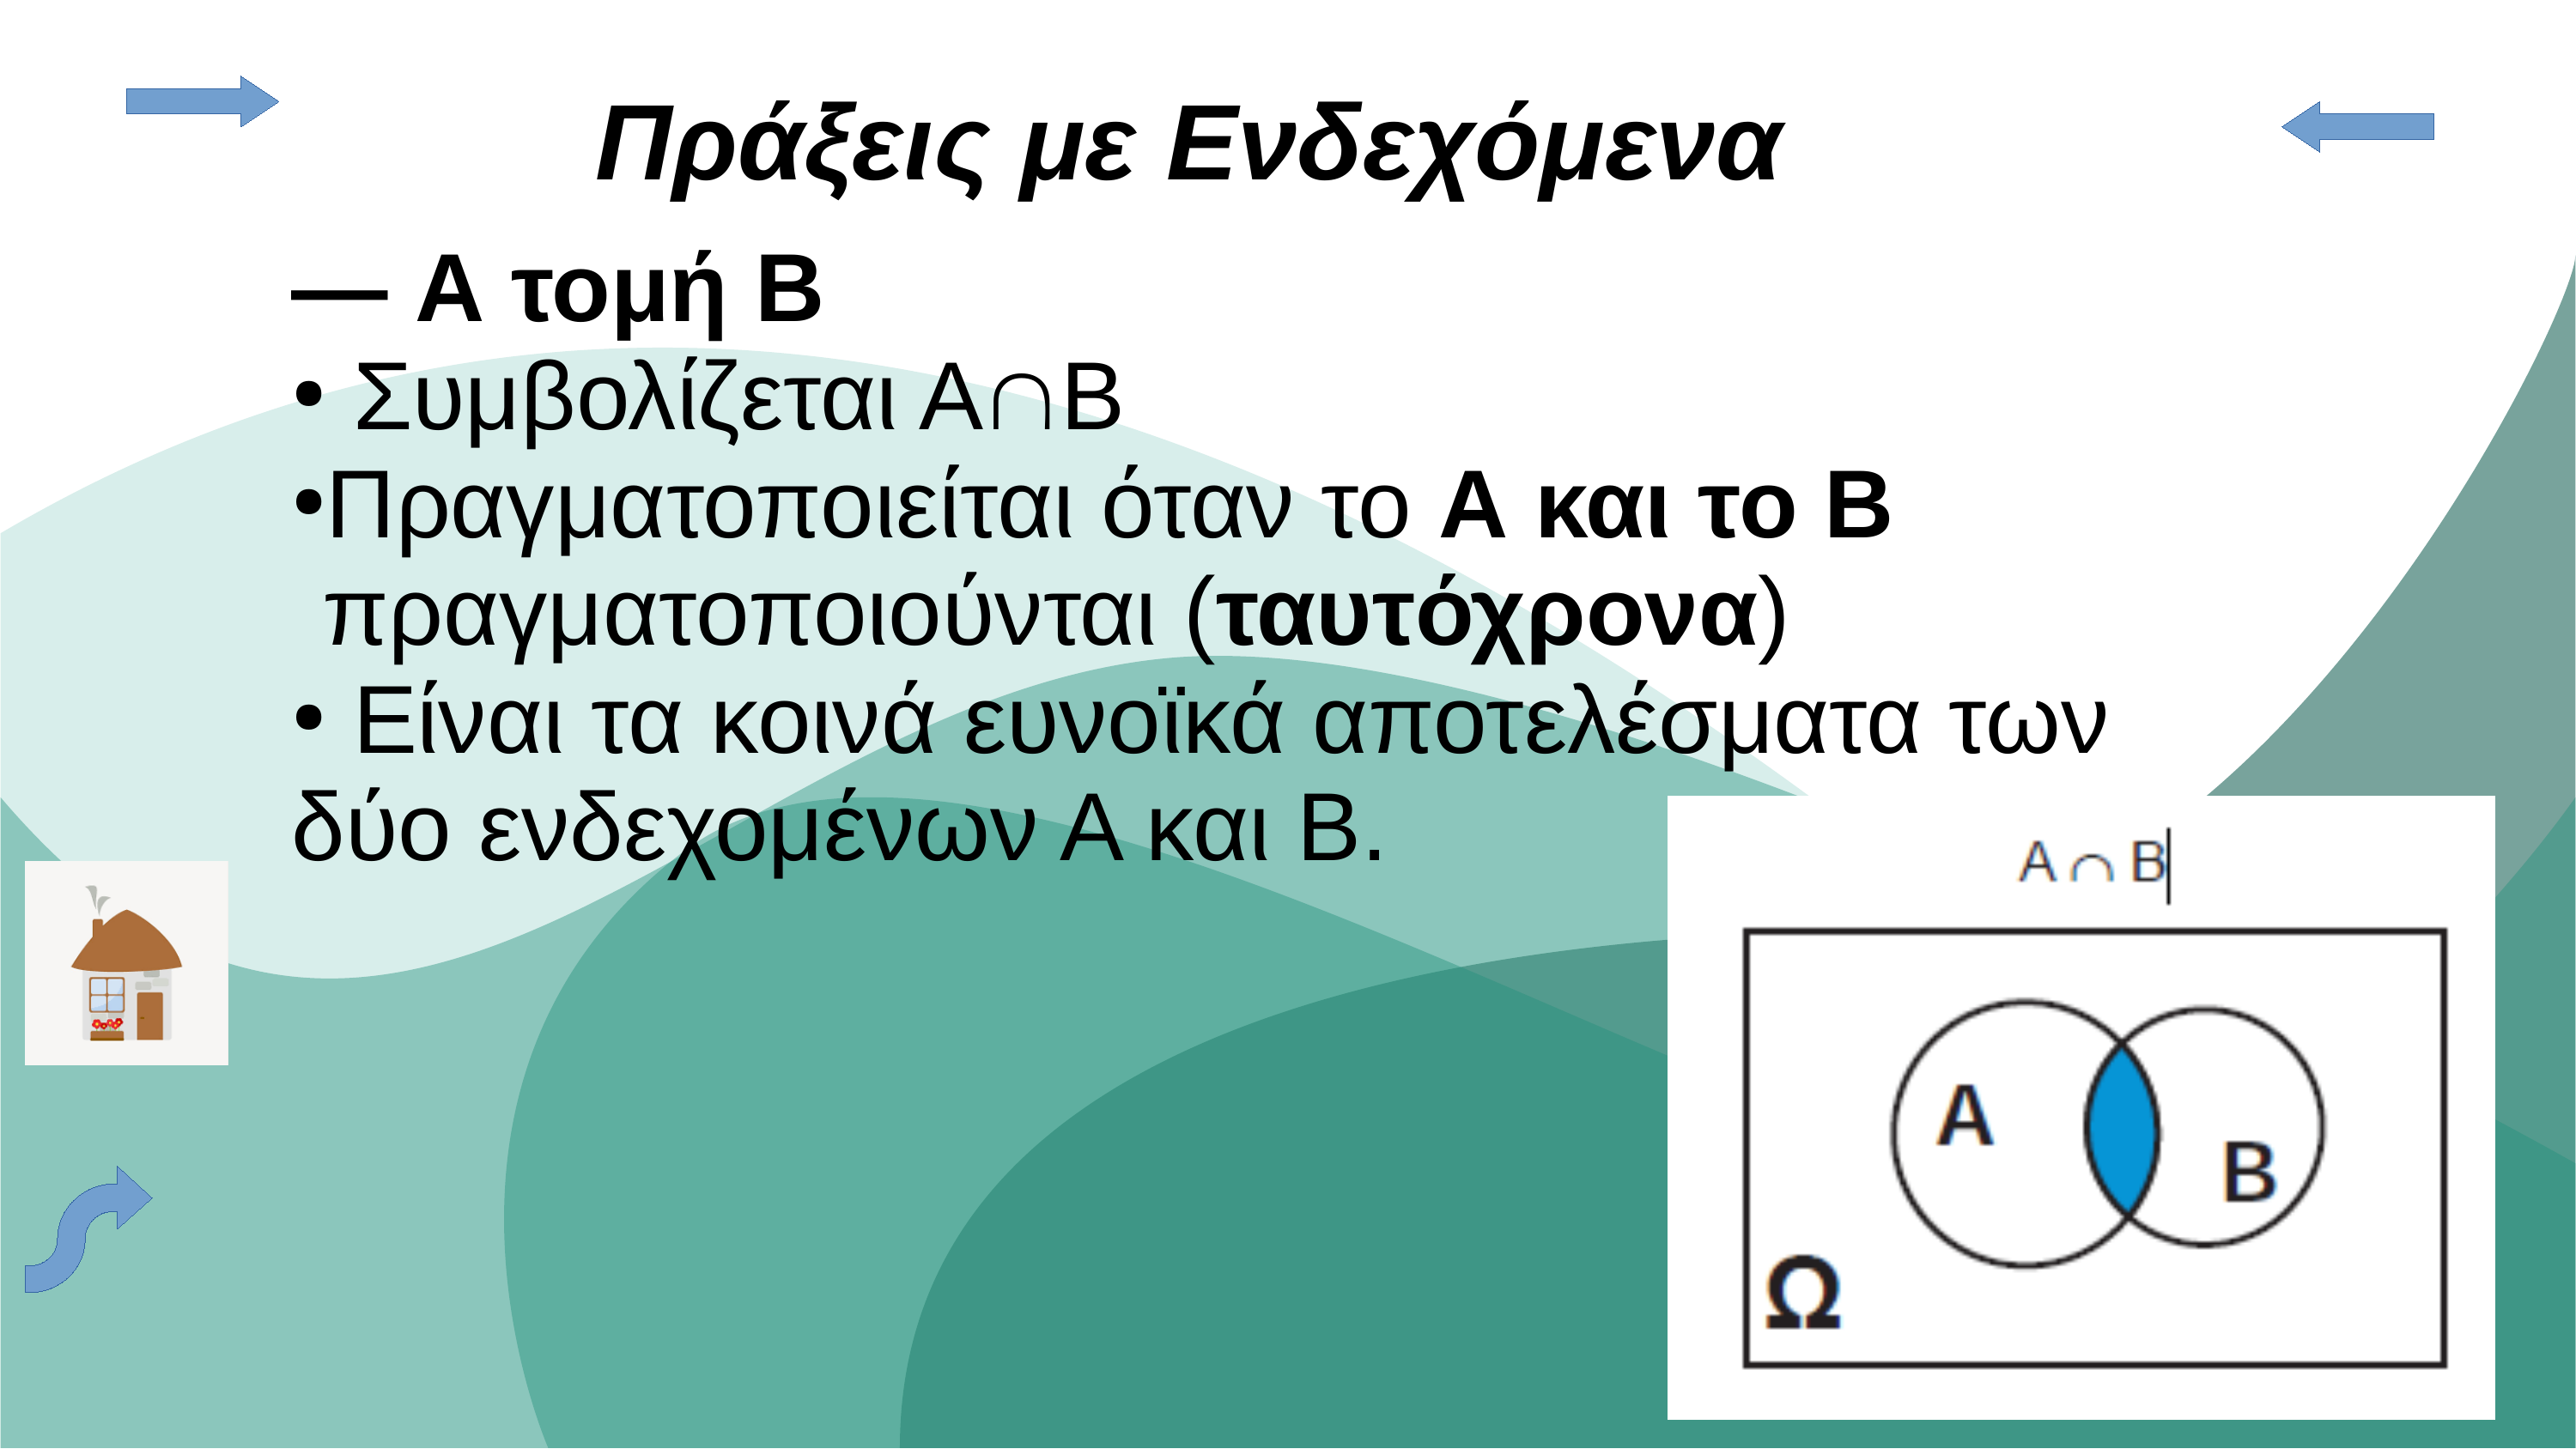

Πράξεις με Ενδεχόμενα
— Α τομή Β
 Συμβολίζεται ΑΒ
Πραγματοποιείται όταν το Α και το Β πραγματοποιούνται (ταυτόχρονα)
 Είναι τα κοινά ευνοϊκά αποτελέσματα των
δύο ενδεχομένων Α και Β.